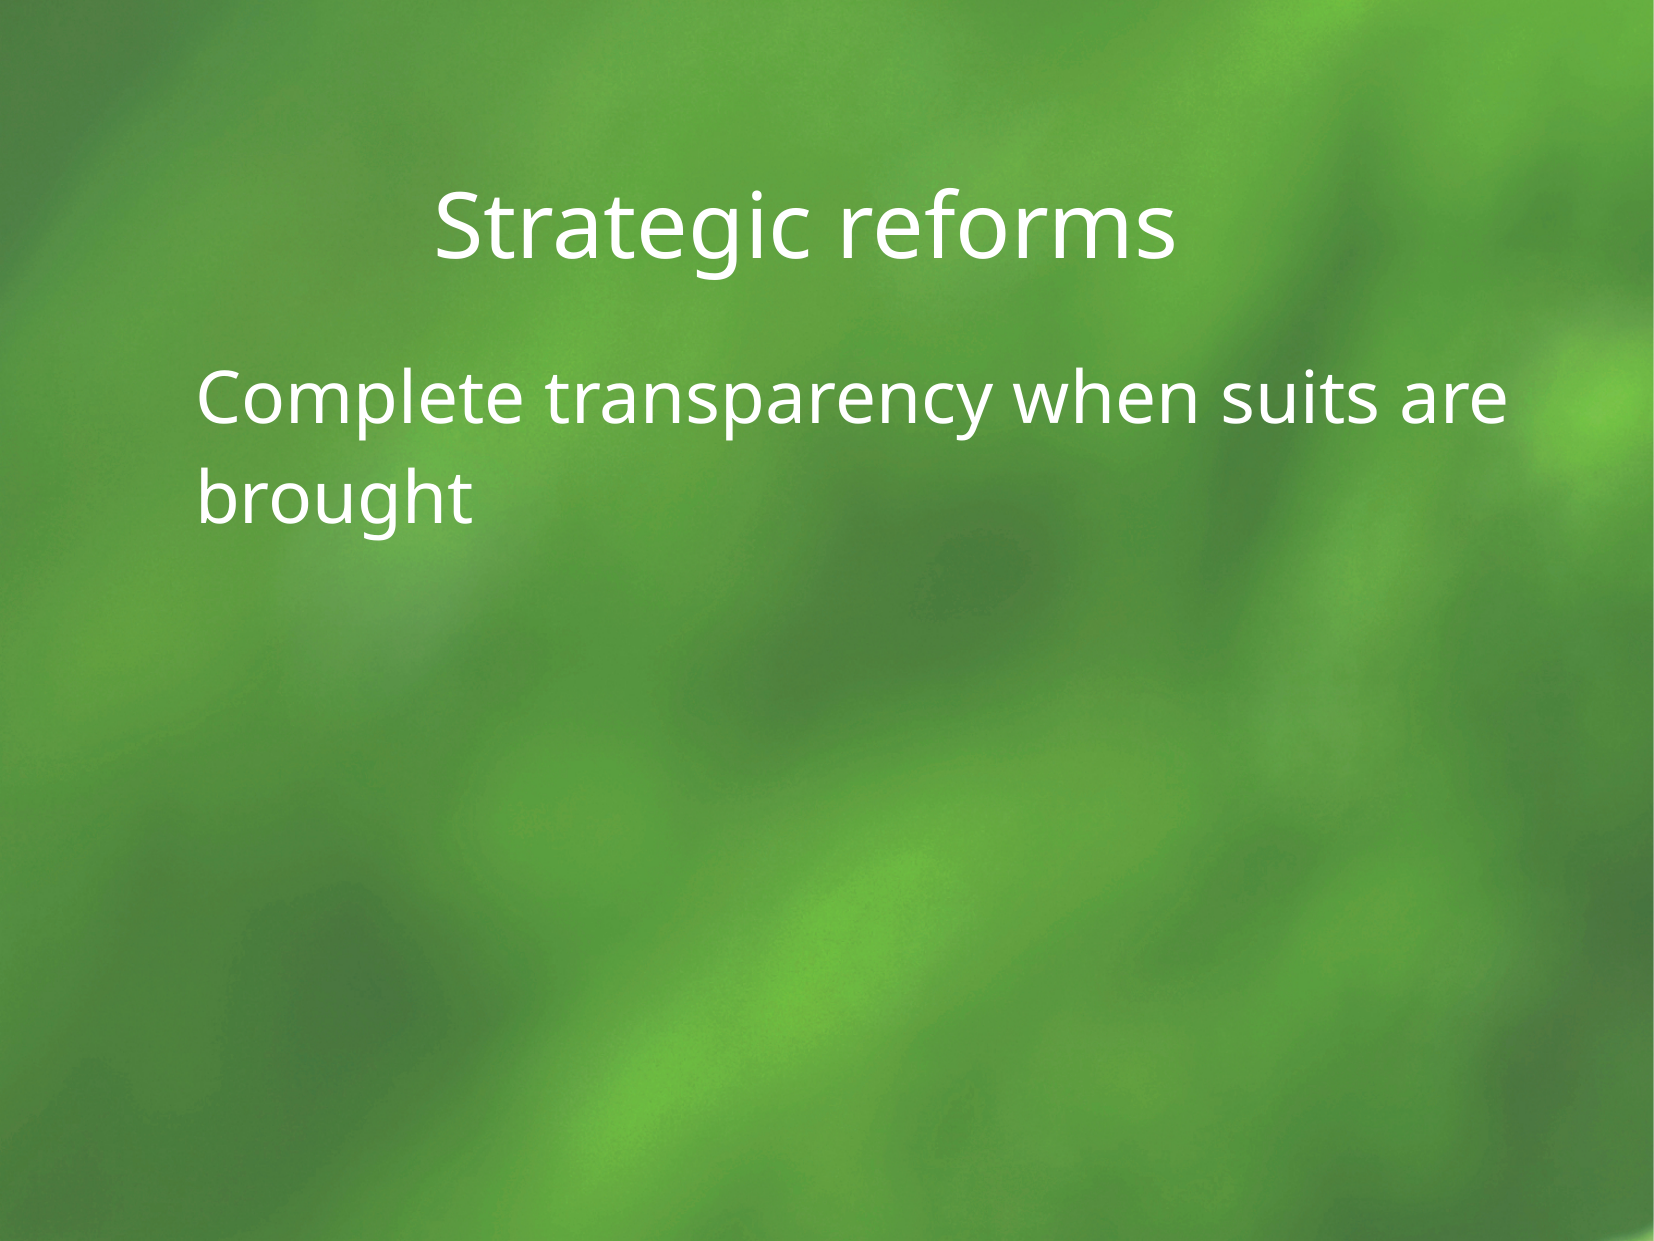

# Strategic reforms
Complete transparency when suits are brought